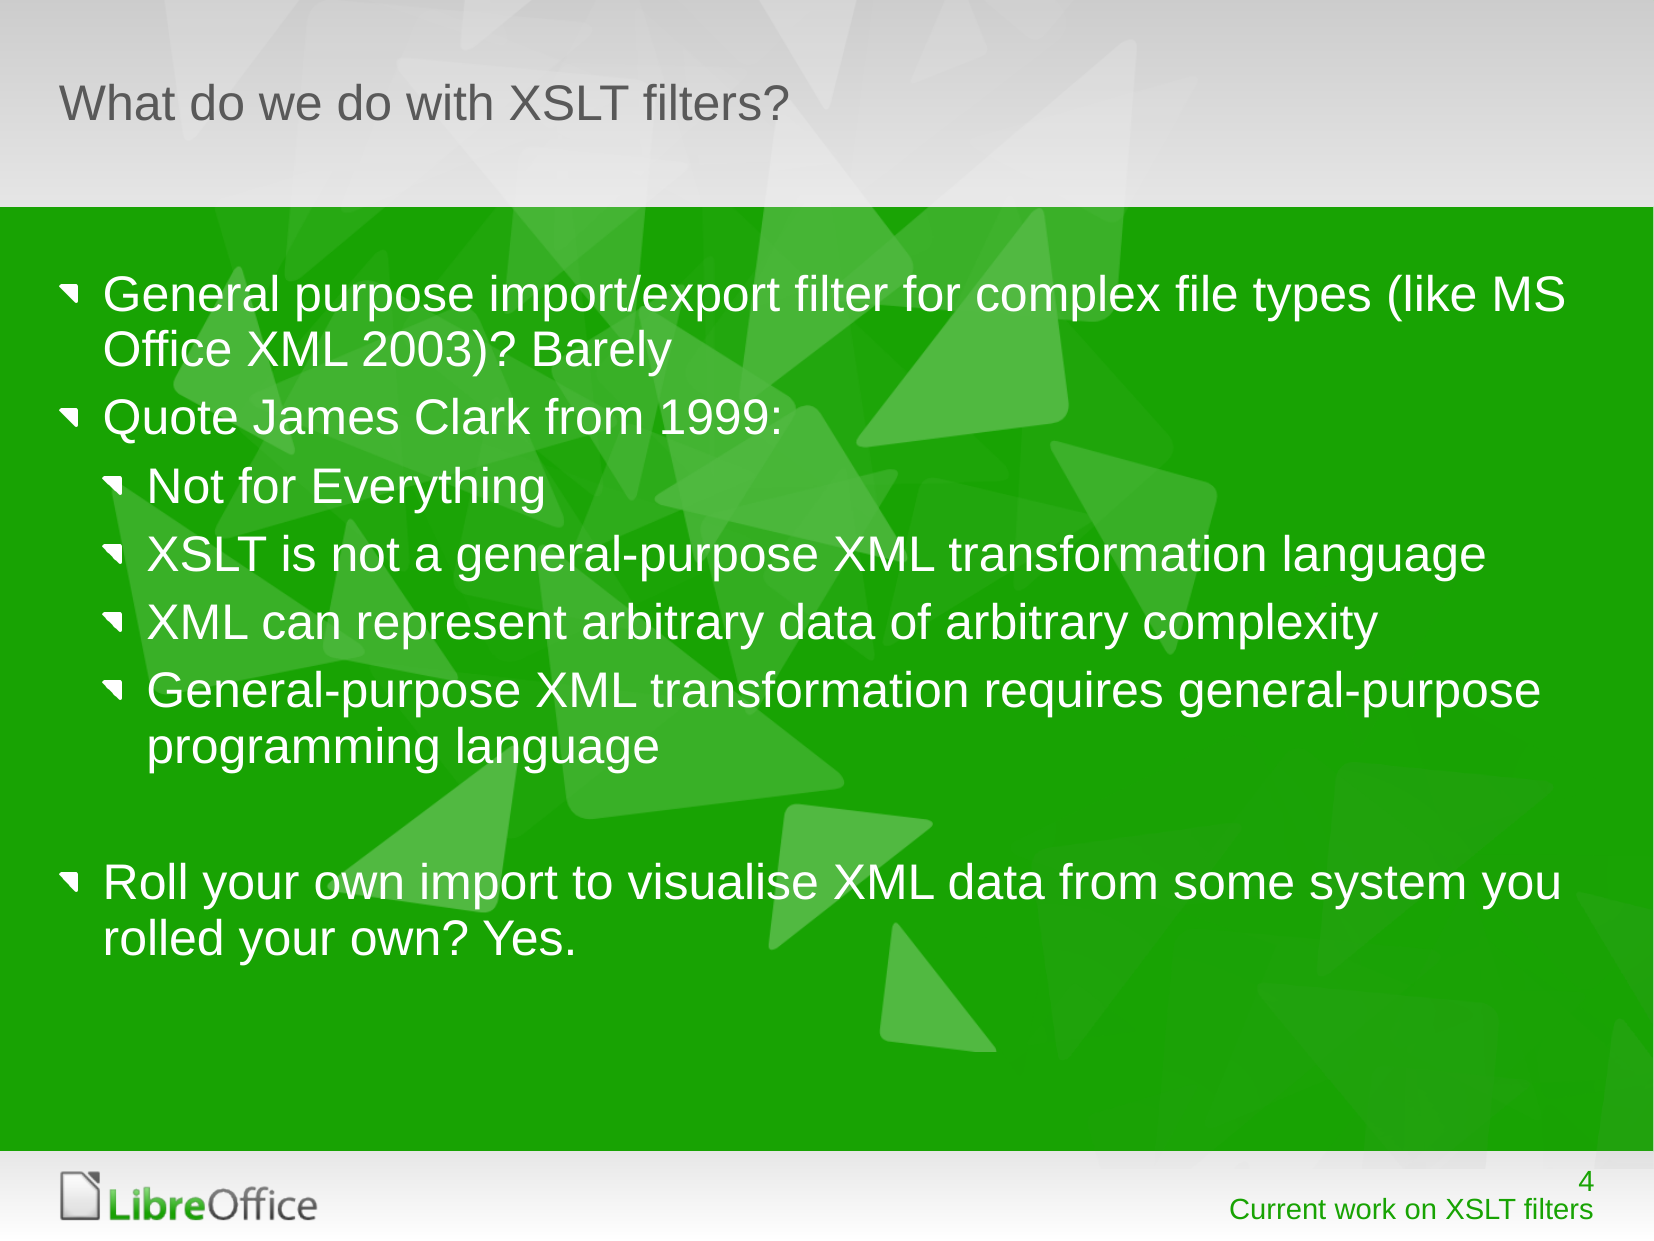

# What do we do with XSLT filters?
General purpose import/export filter for complex file types (like MS Office XML 2003)? Barely
Quote James Clark from 1999:
Not for Everything
XSLT is not a general-purpose XML transformation language
XML can represent arbitrary data of arbitrary complexity
General-purpose XML transformation requires general-purpose programming language
Roll your own import to visualise XML data from some system you rolled your own? Yes.
4
Current work on XSLT filters